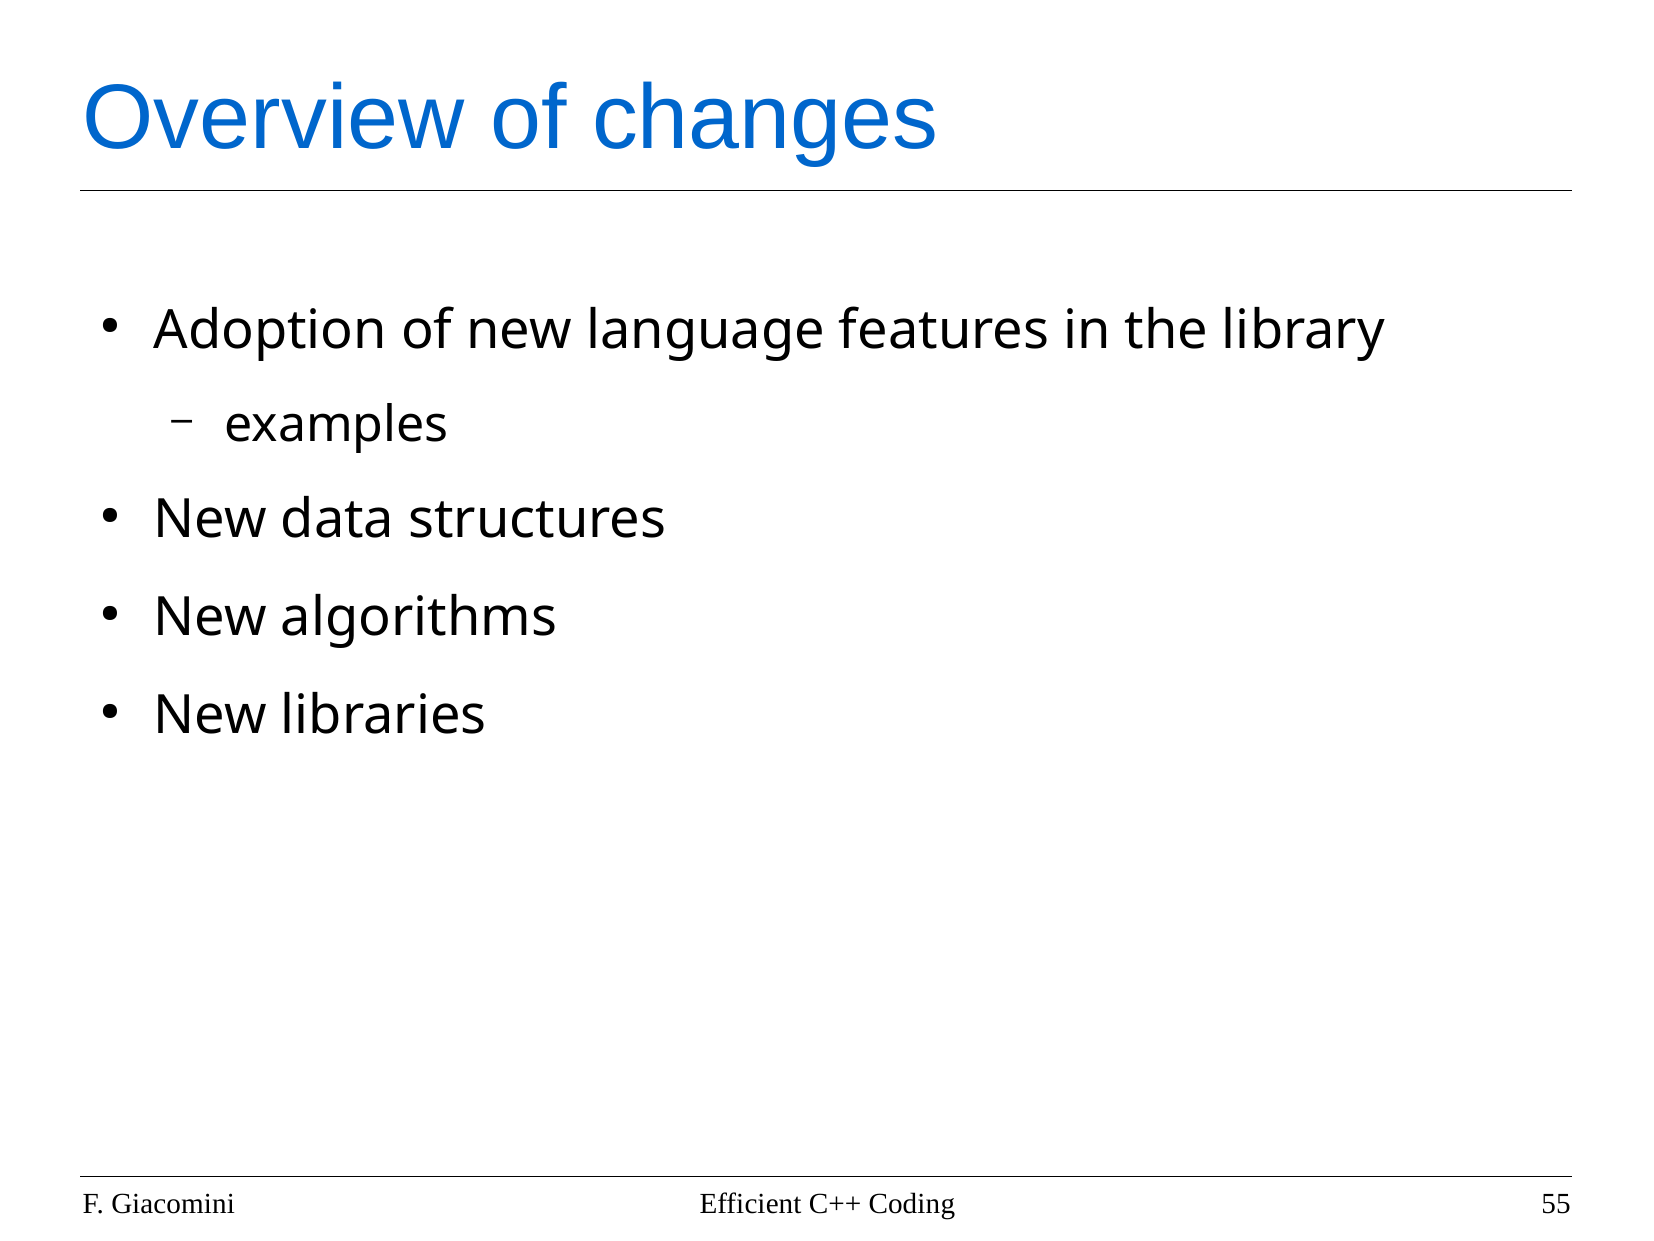

# Overview of changes
Adoption of new language features in the library
examples
New data structures
New algorithms
New libraries
F. Giacomini
Efficient C++ Coding
55